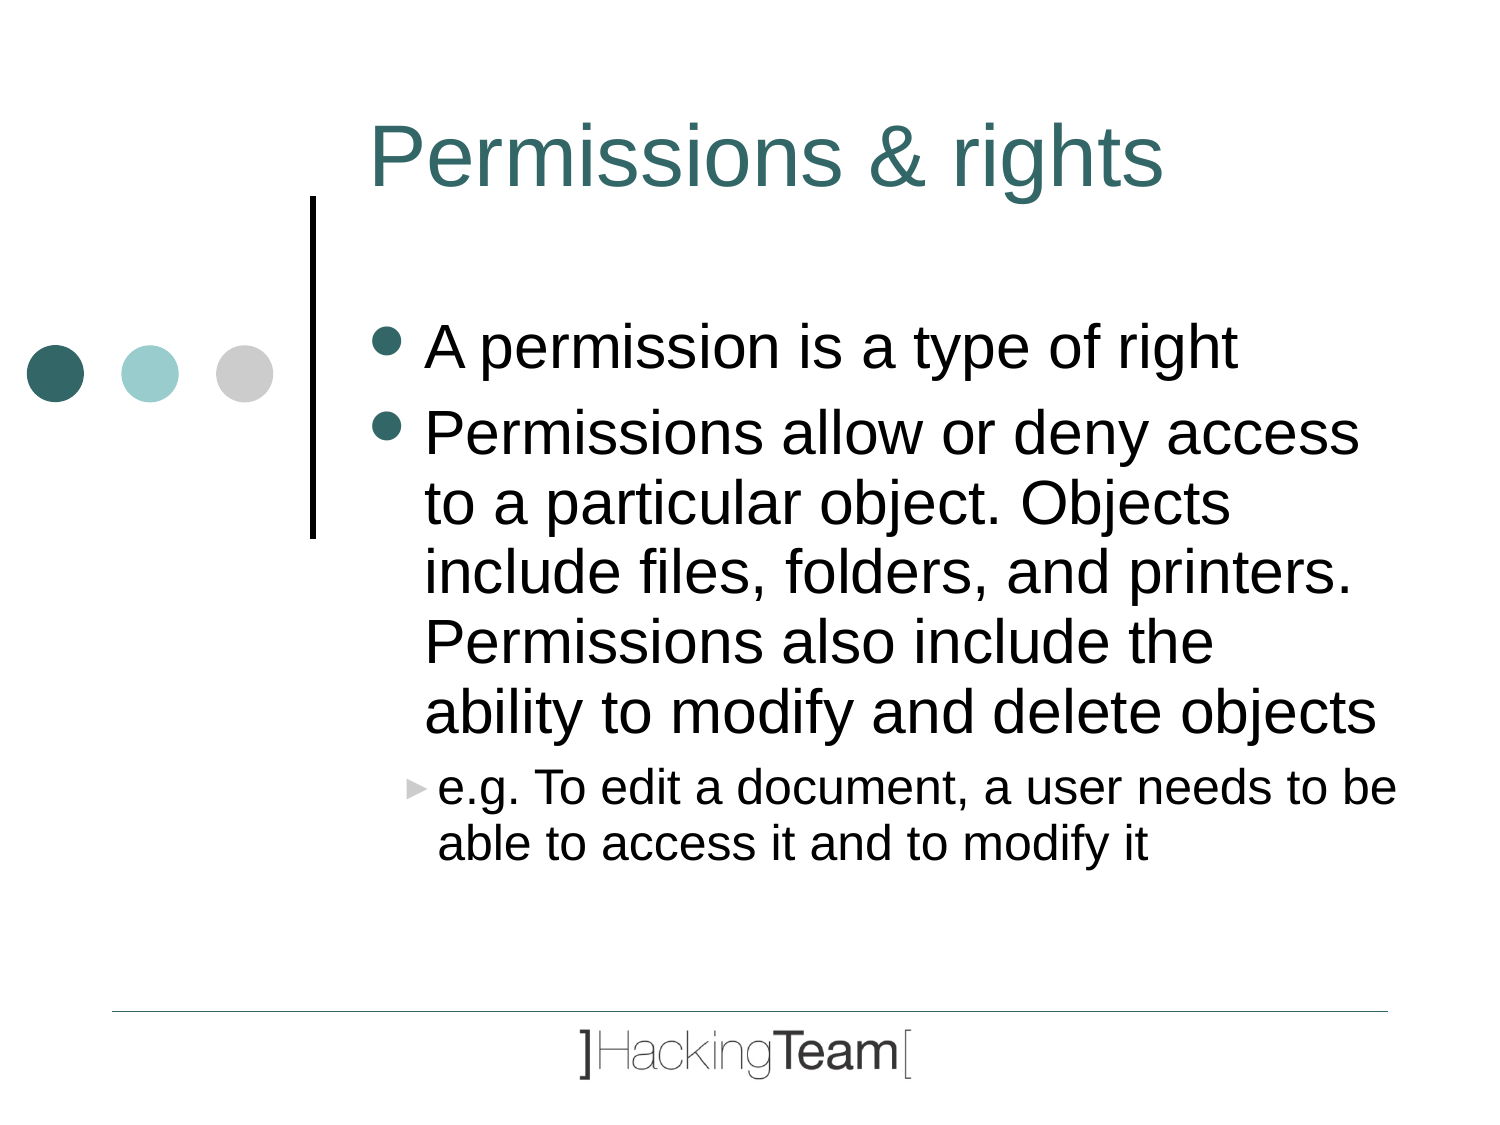

# Permissions & rights
A permission is a type of right
Permissions allow or deny access to a particular object. Objects include files, folders, and printers. Permissions also include the	ability to modify and delete objects
e.g. To edit a document, a user needs to be able to access it and to modify it